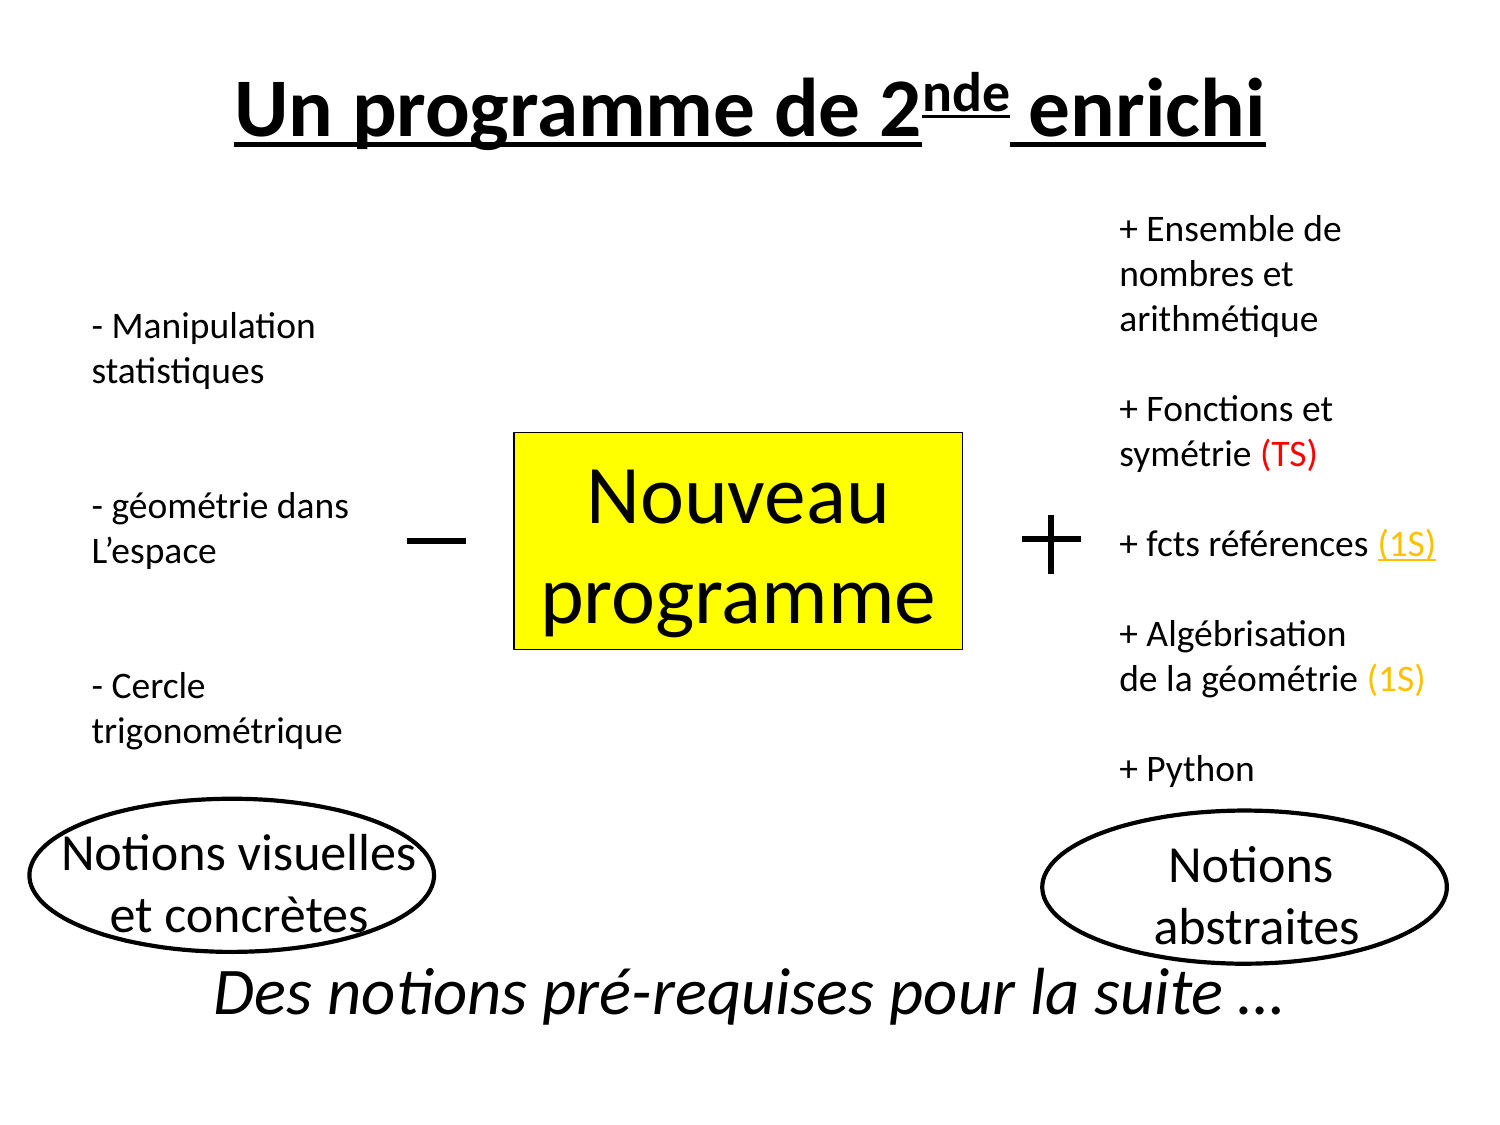

# Un programme de 2nde enrichi
+ Ensemble de nombres et
arithmétique
+ Fonctions et symétrie (TS)
+ fcts références (1S)
+ Algébrisation
de la géométrie (1S)
+ Python
- Manipulation
statistiques
- géométrie dans
L’espace
- Cercle
trigonométrique
Nouveau
programme
Notions visuelles
et concrètes
Notions
 abstraites
Des notions pré-requises pour la suite …